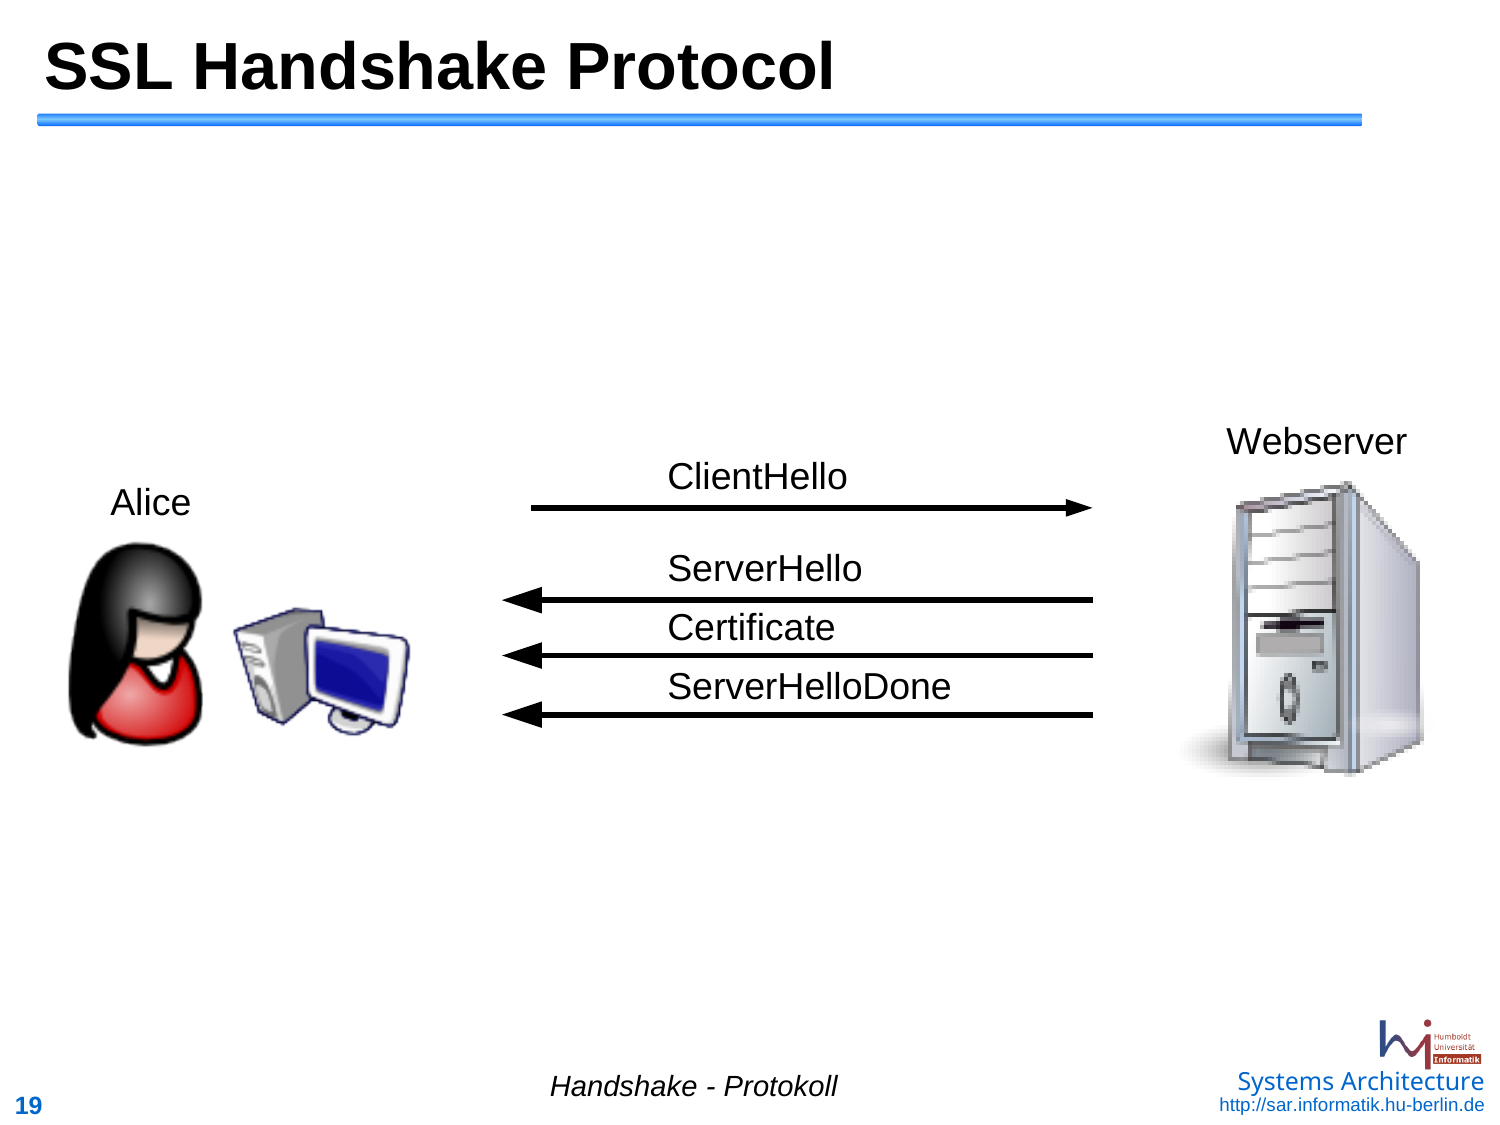

SSL Handshake Protocol
#
Webserver
ClientHello
Alice
ServerHello
Certificate
ServerHelloDone
Handshake - Protokoll